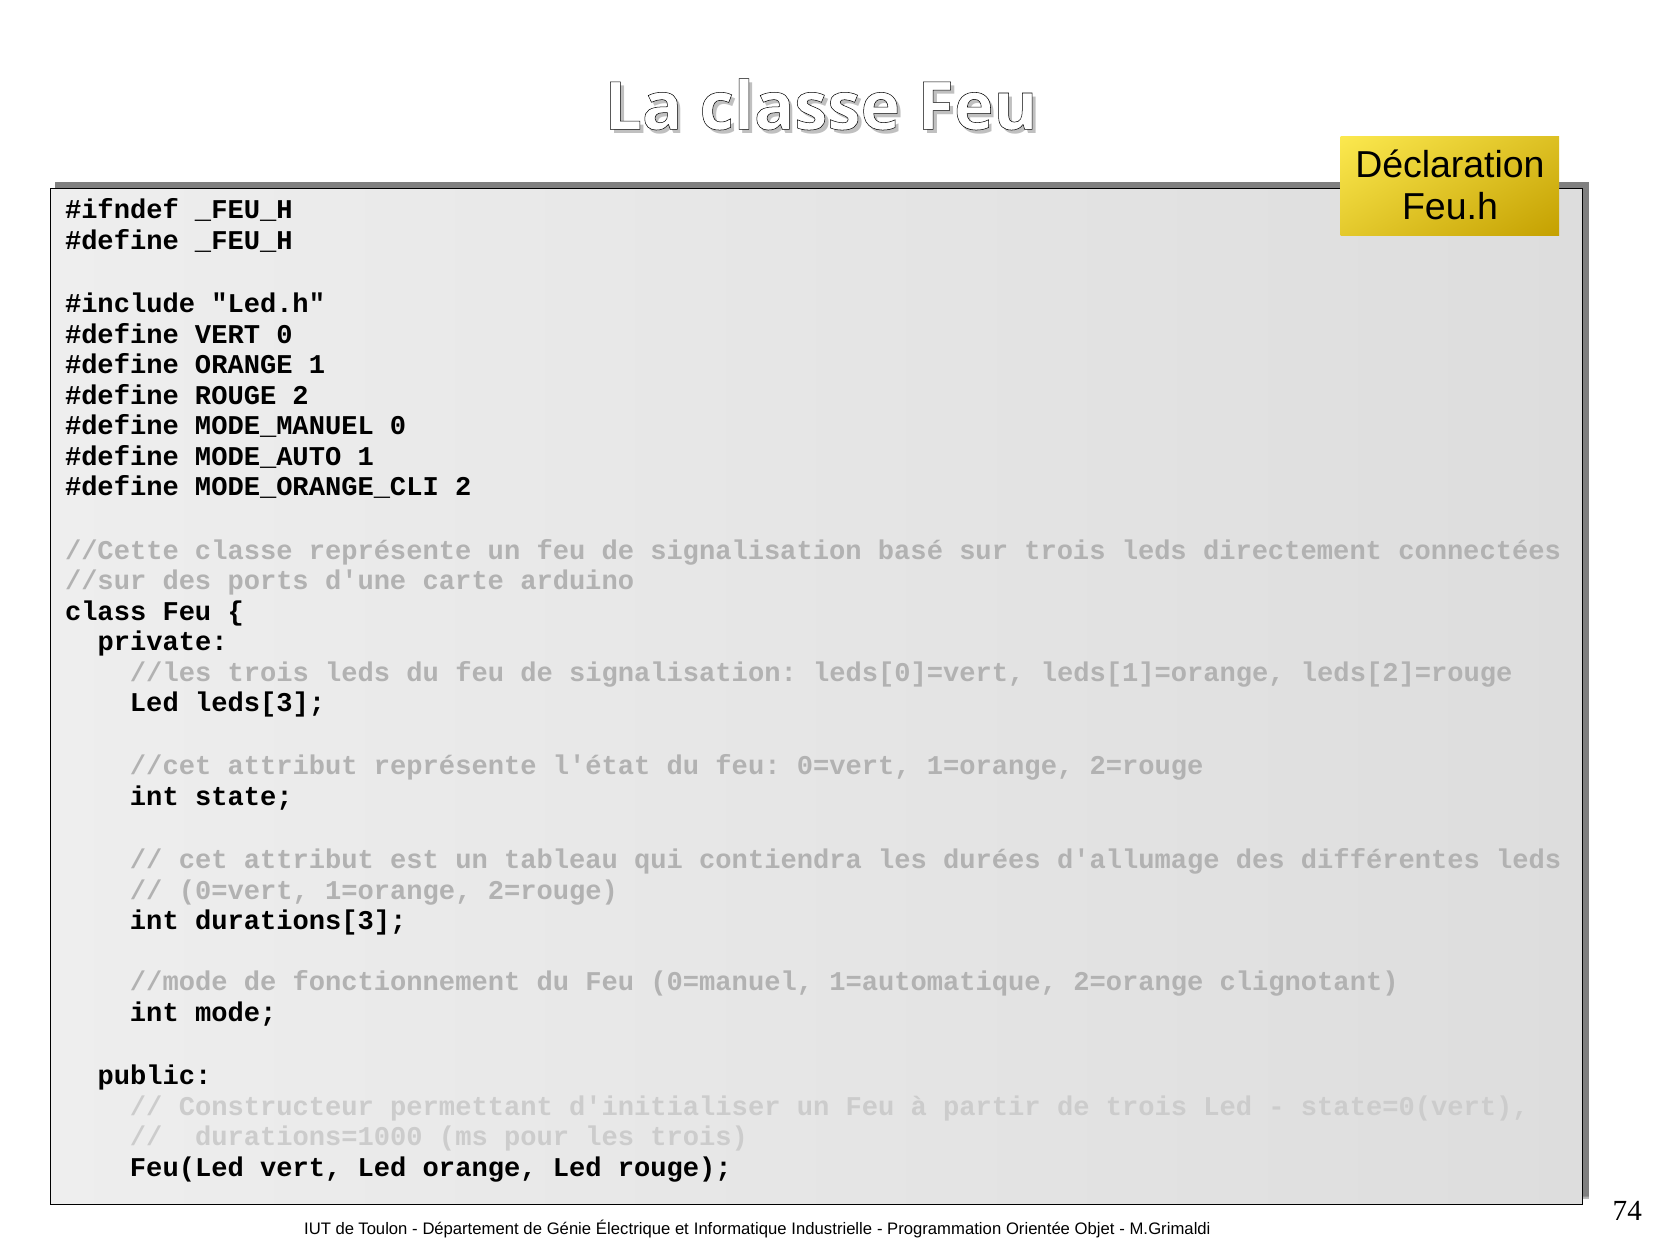

# La classe Feu
Déclaration
Feu.h
#ifndef _FEU_H
#define _FEU_H
#include "Led.h"
#define VERT 0
#define ORANGE 1
#define ROUGE 2
#define MODE_MANUEL 0
#define MODE_AUTO 1
#define MODE_ORANGE_CLI 2
//Cette classe représente un feu de signalisation basé sur trois leds directement connectées
//sur des ports d'une carte arduino
class Feu {
 private:
 //les trois leds du feu de signalisation: leds[0]=vert, leds[1]=orange, leds[2]=rouge
 Led leds[3];
 //cet attribut représente l'état du feu: 0=vert, 1=orange, 2=rouge
 int state;
 // cet attribut est un tableau qui contiendra les durées d'allumage des différentes leds
 // (0=vert, 1=orange, 2=rouge)
 int durations[3];
 //mode de fonctionnement du Feu (0=manuel, 1=automatique, 2=orange clignotant)
 int mode;
 public:
 // Constructeur permettant d'initialiser un Feu à partir de trois Led - state=0(vert),
 // durations=1000 (ms pour les trois)
 Feu(Led vert, Led orange, Led rouge);